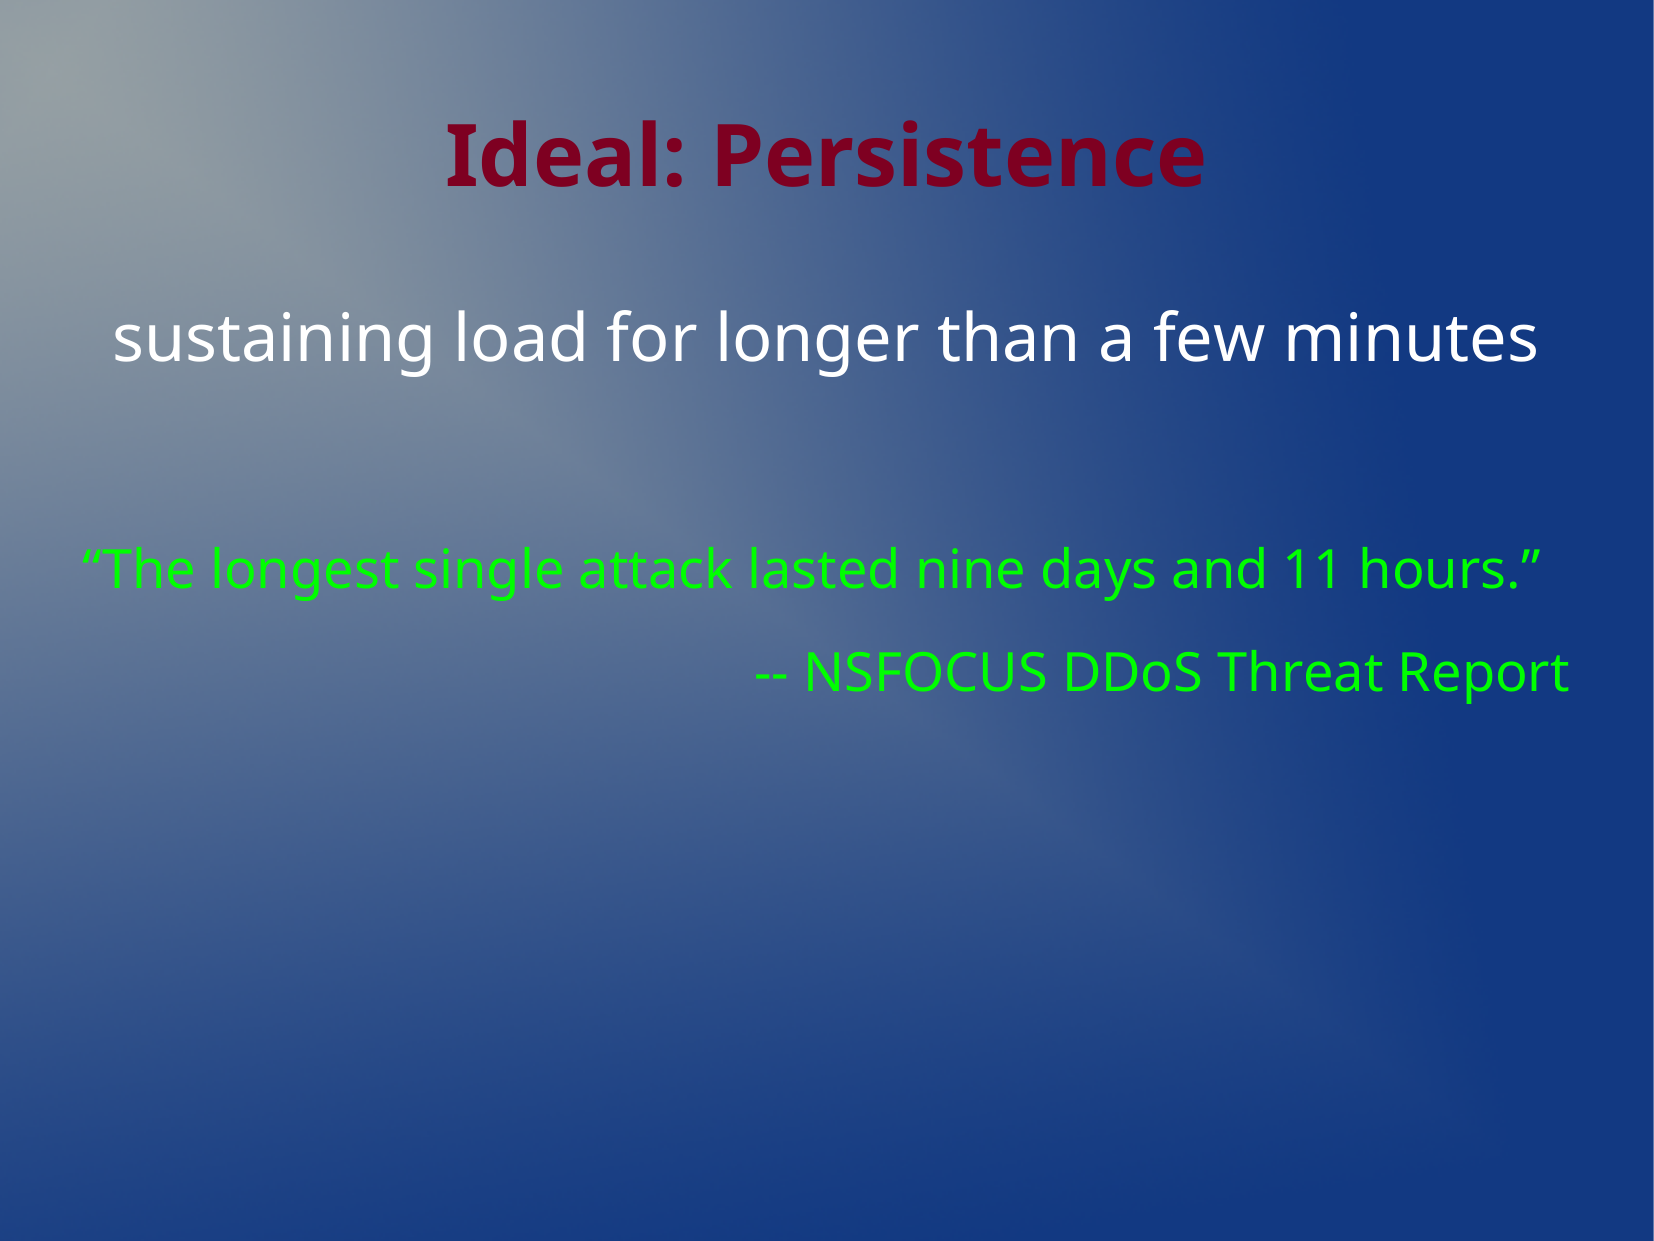

# Ideal: Persistence
sustaining load for longer than a few minutes
“The longest single attack lasted nine days and 11 hours.”
-- NSFOCUS DDoS Threat Report